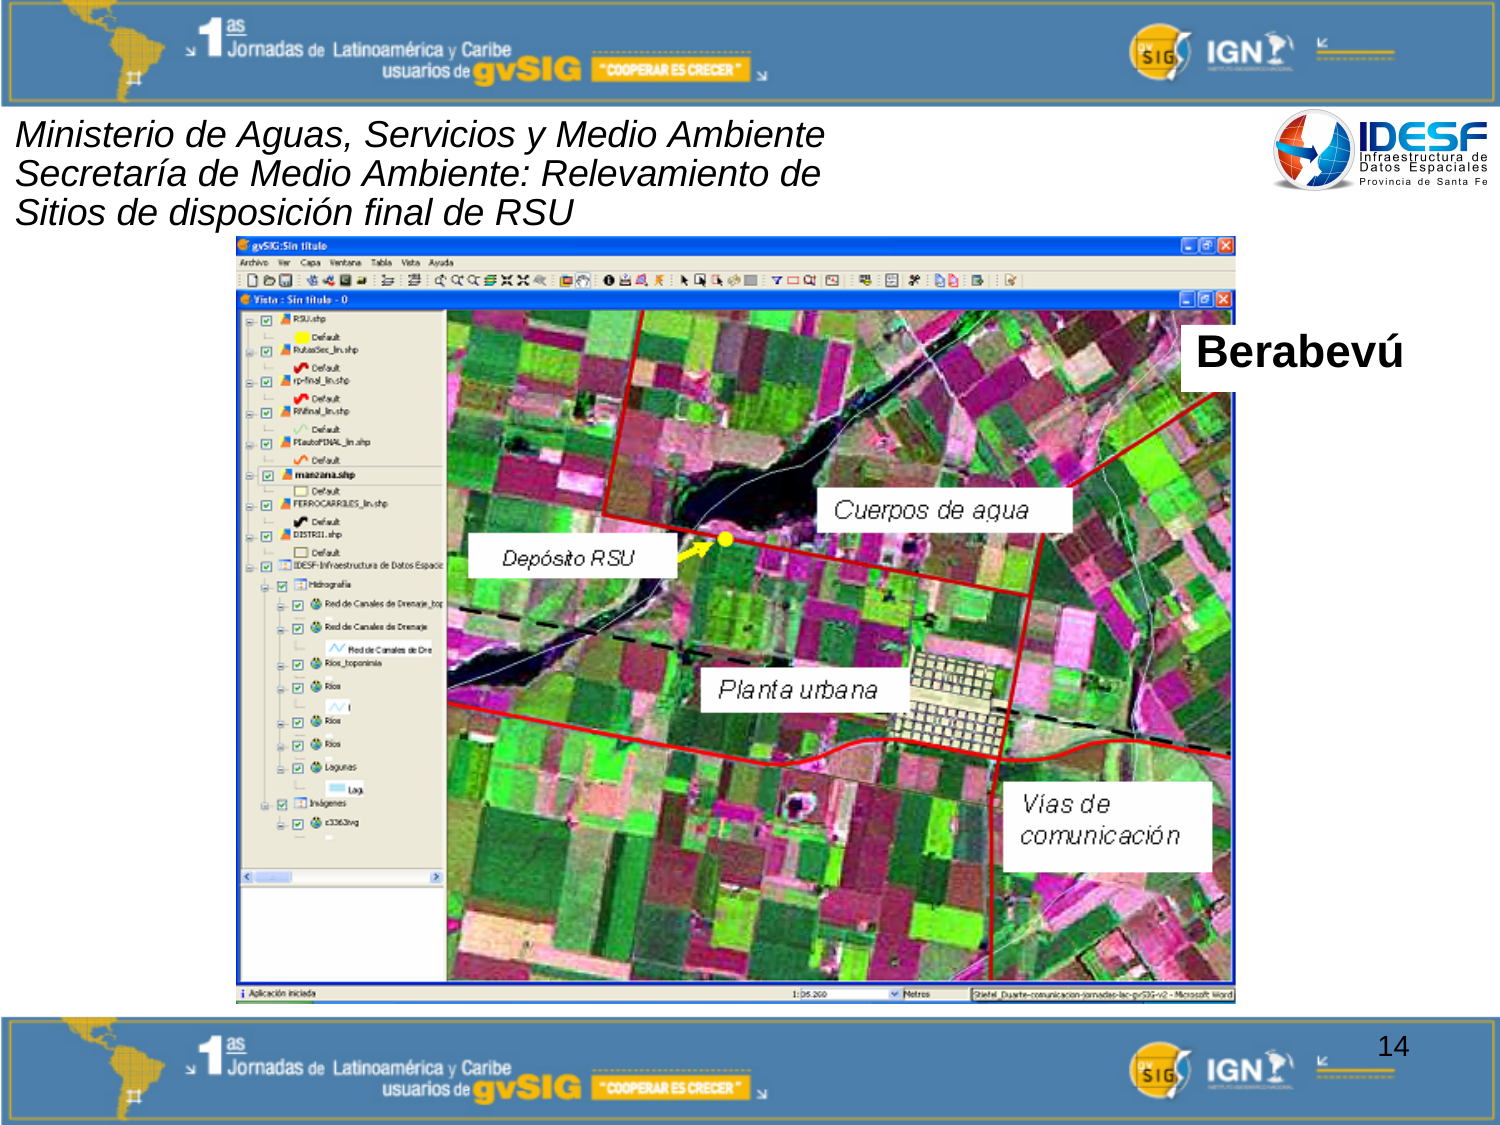

Ministerio de Aguas, Servicios y Medio Ambiente
Secretaría de Medio Ambiente: Relevamiento de
Sitios de disposición final de RSU
Berabevú
14